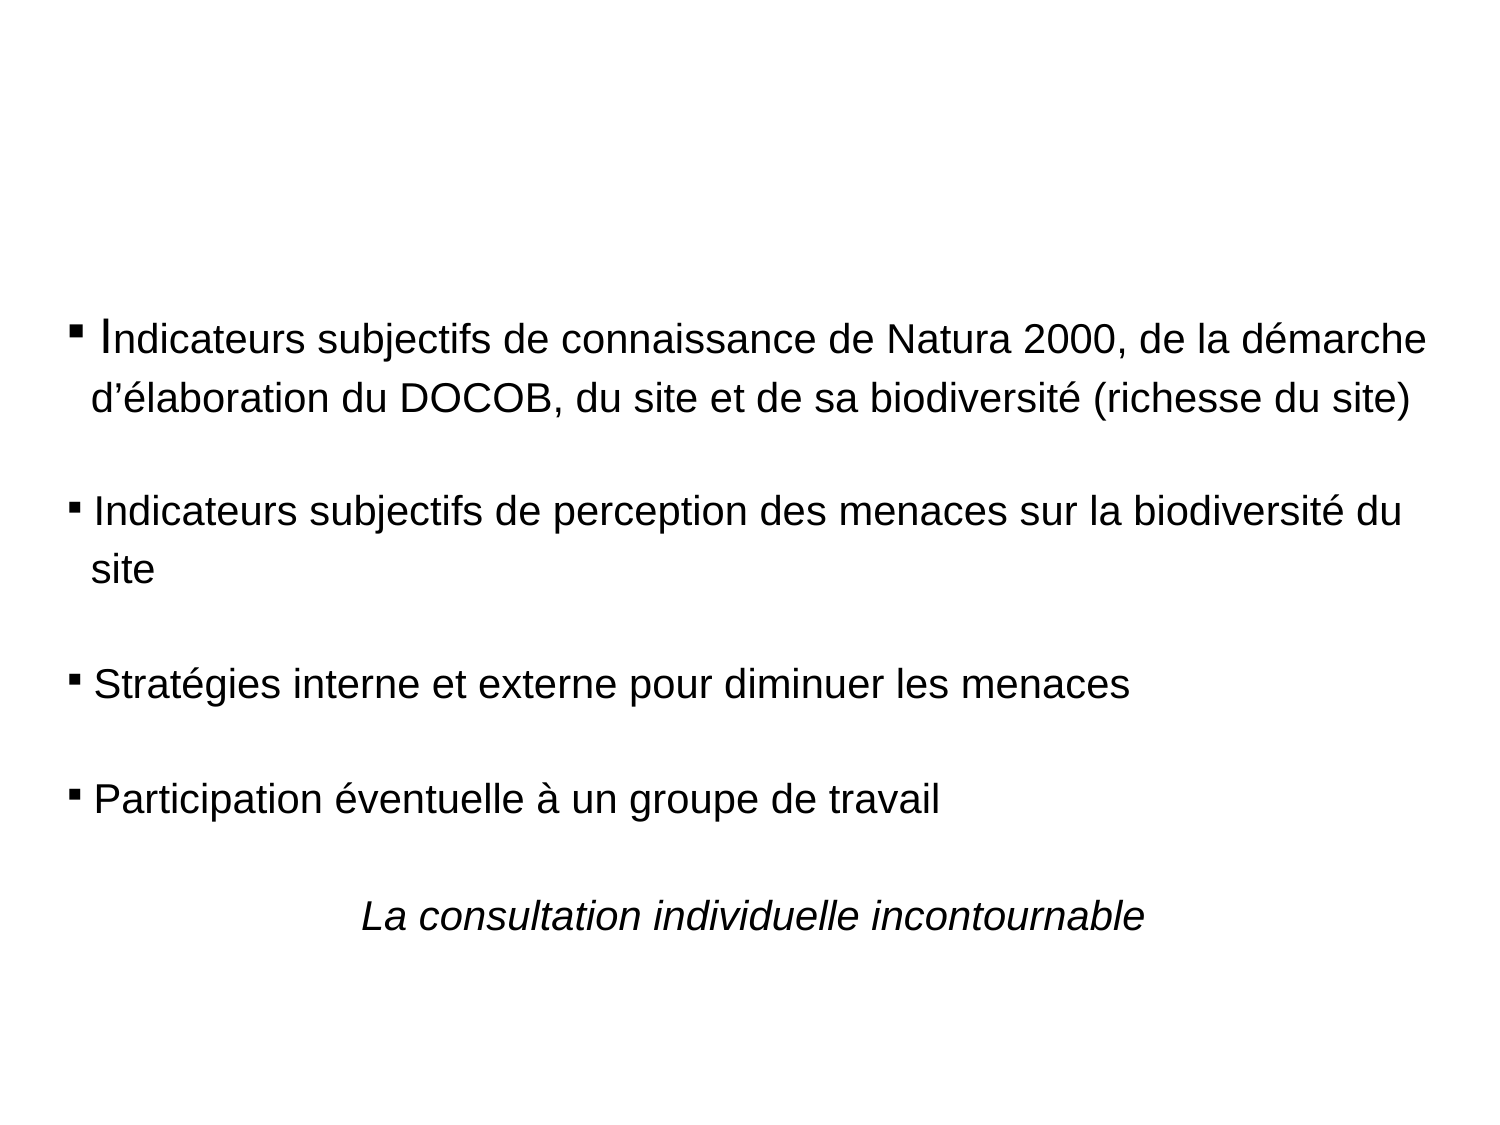

# Indicateurs subjectifs de connaissance de Natura 2000, de la démarche
 d’élaboration du DOCOB, du site et de sa biodiversité (richesse du site)
 Indicateurs subjectifs de perception des menaces sur la biodiversité du
 site
 Stratégies interne et externe pour diminuer les menaces
 Participation éventuelle à un groupe de travail
La consultation individuelle incontournable